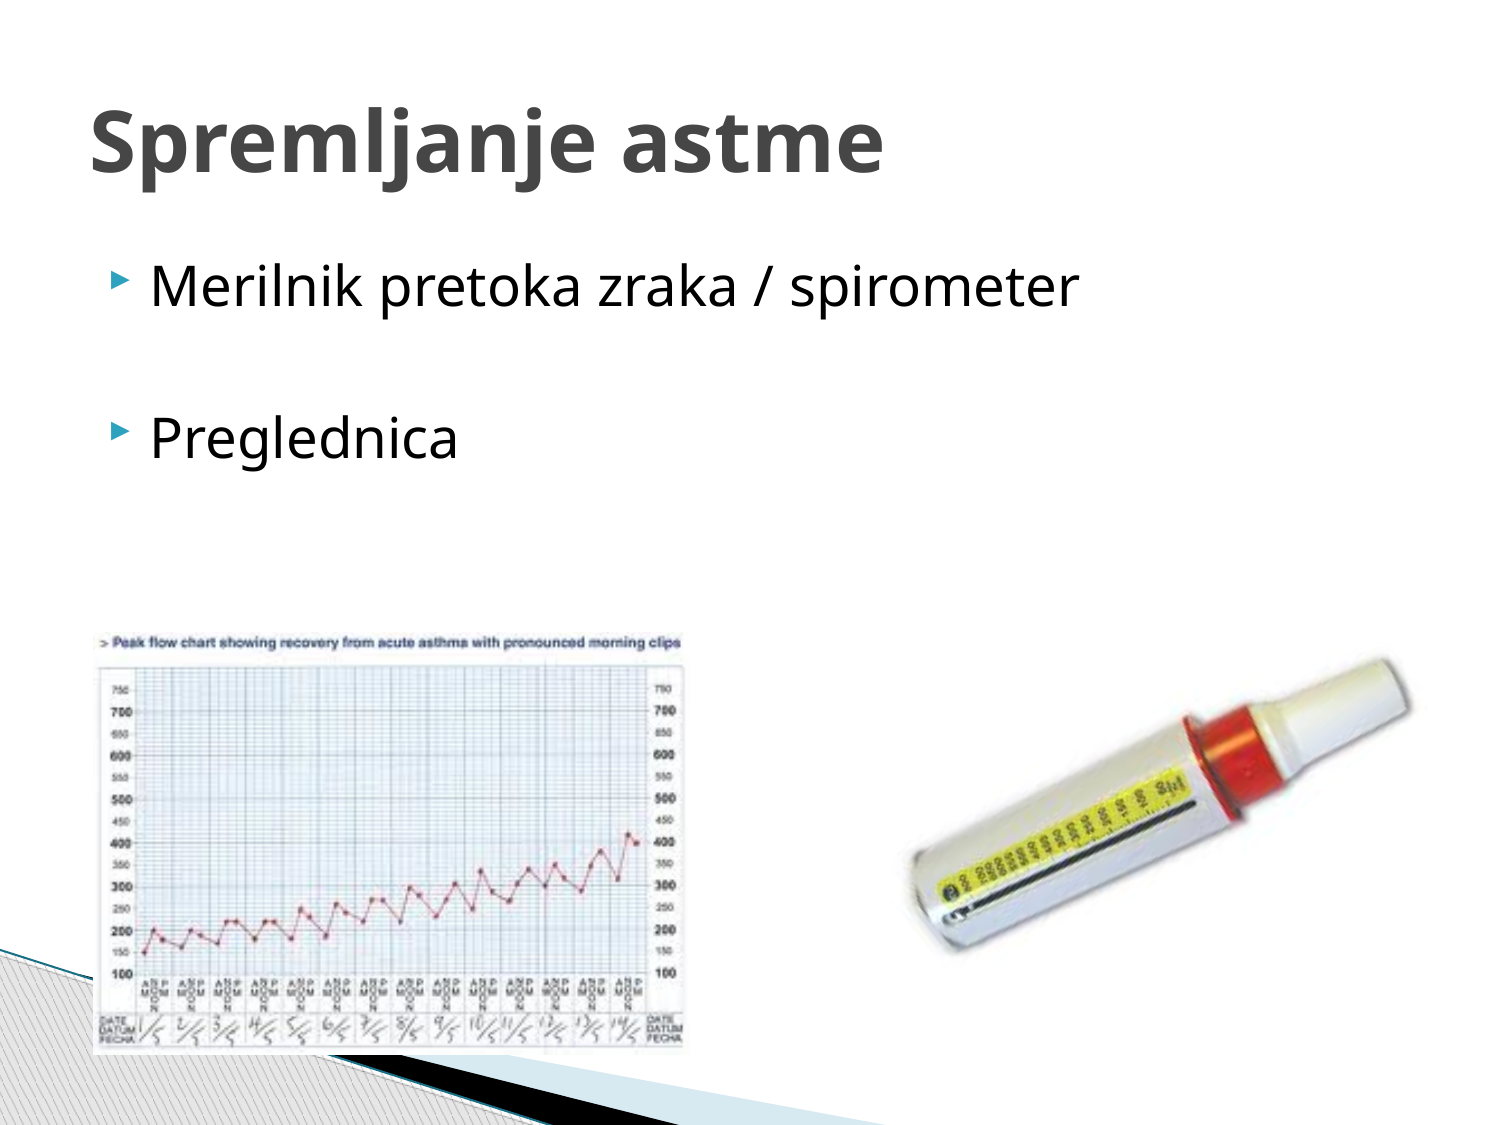

Spremljanje astme
# Merilnik pretoka zraka / spirometer
Preglednica